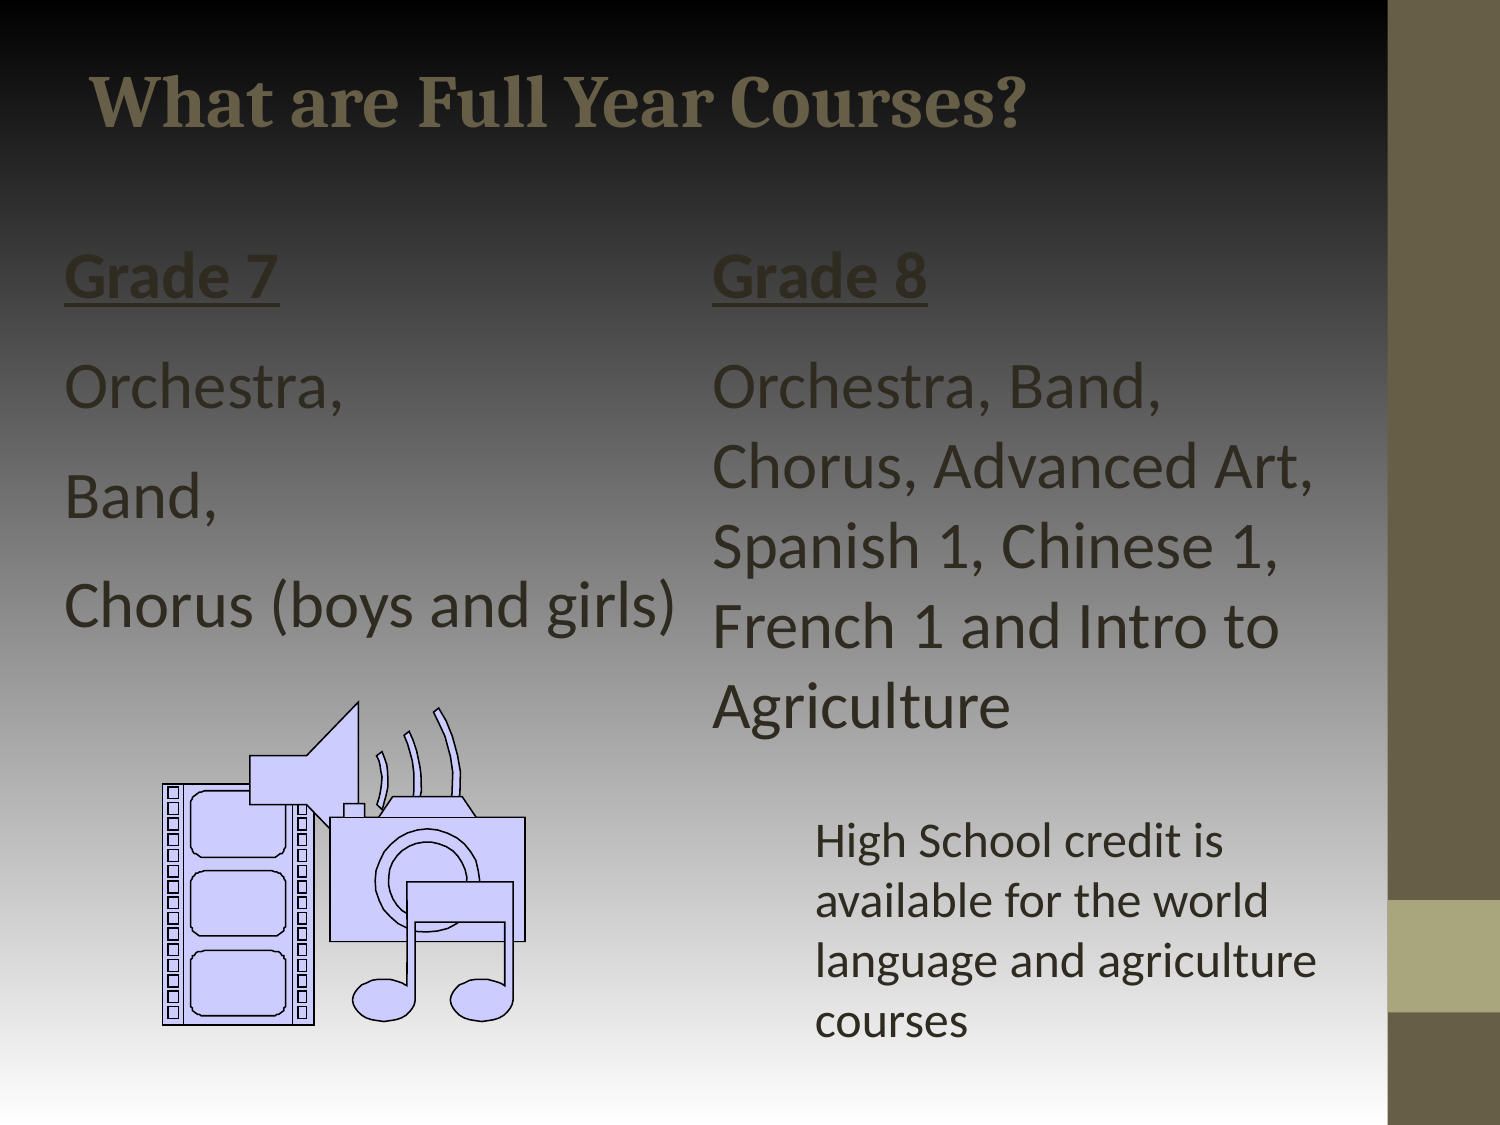

# What are Full Year Courses?
Grade 7
Orchestra,
Band,
Chorus (boys and girls)
Grade 8
Orchestra, Band, Chorus, Advanced Art, Spanish 1, Chinese 1, French 1 and Intro to Agriculture
High School credit is available for the world language and agriculture courses